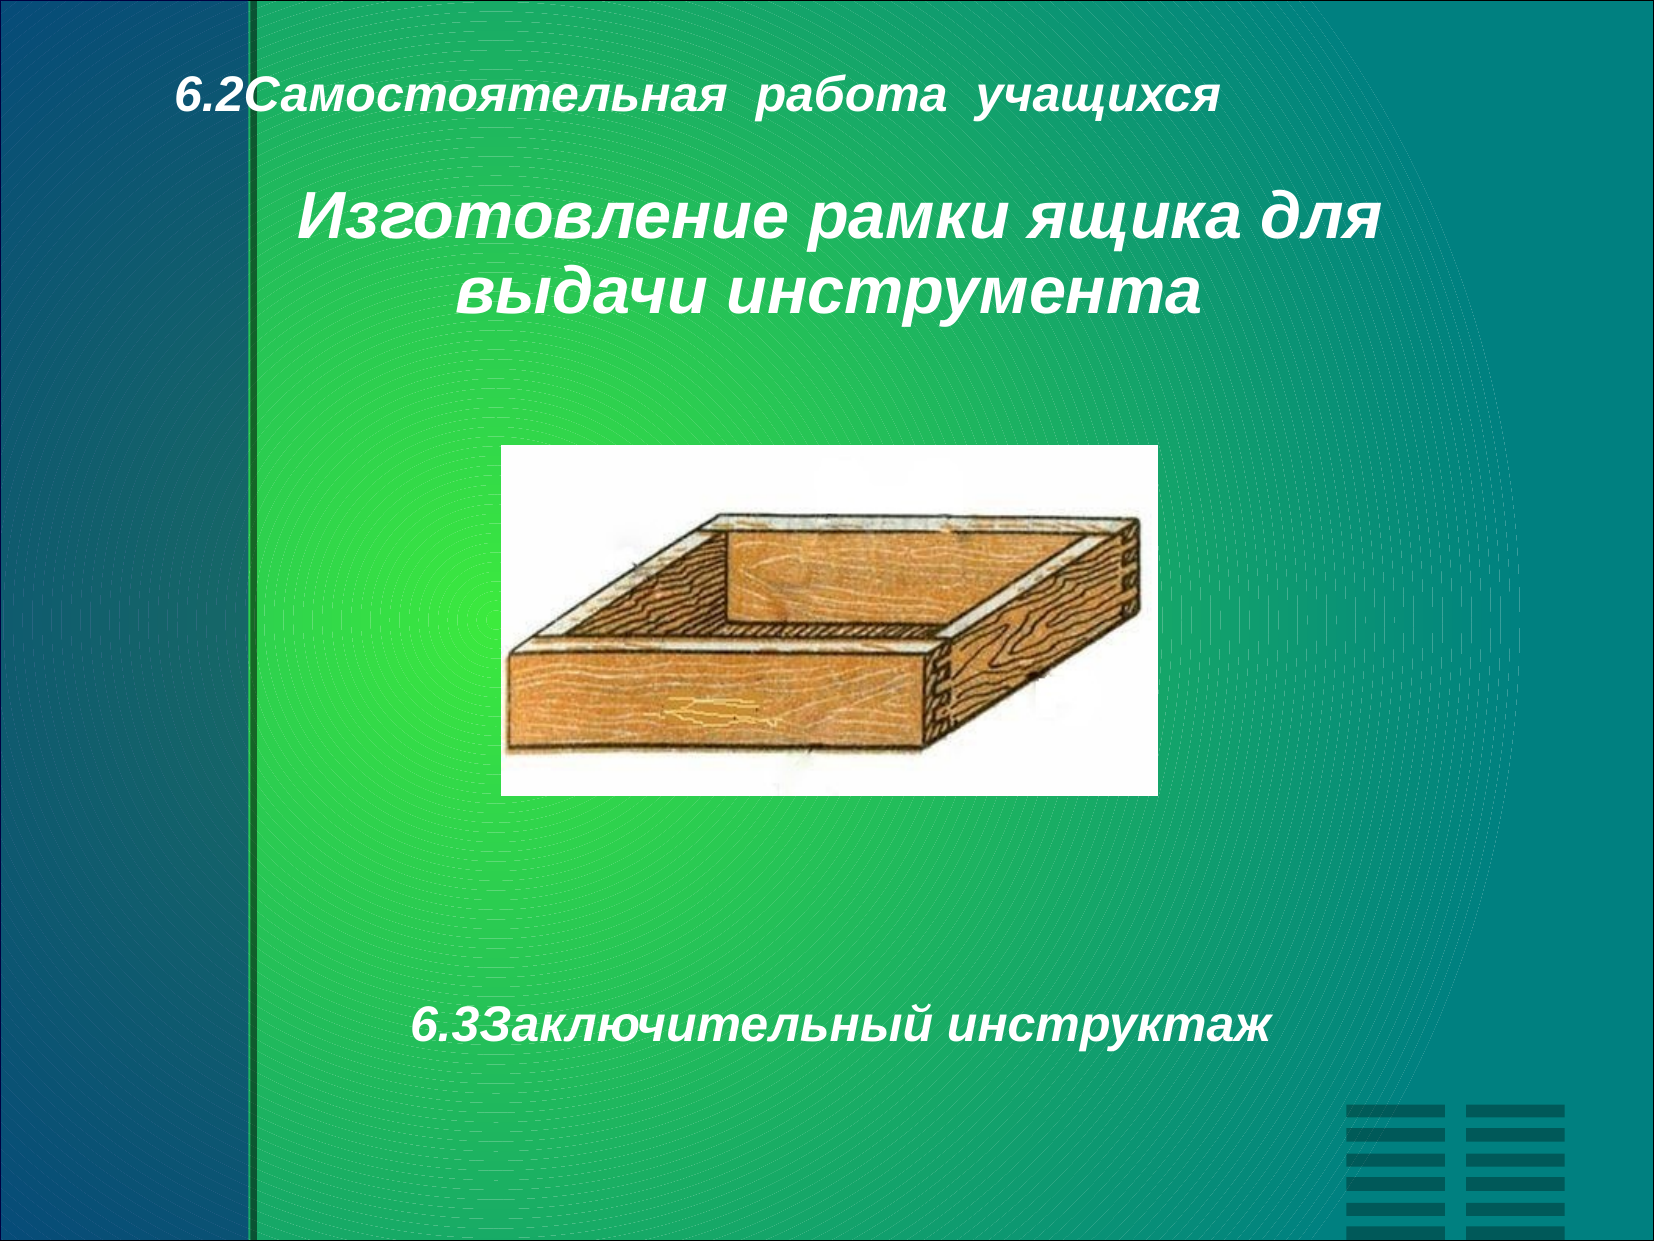

6.2Самостоятельная работа учащихся
Изготовление рамки ящика для выдачи инструмента
6.3Заключительный инструктаж